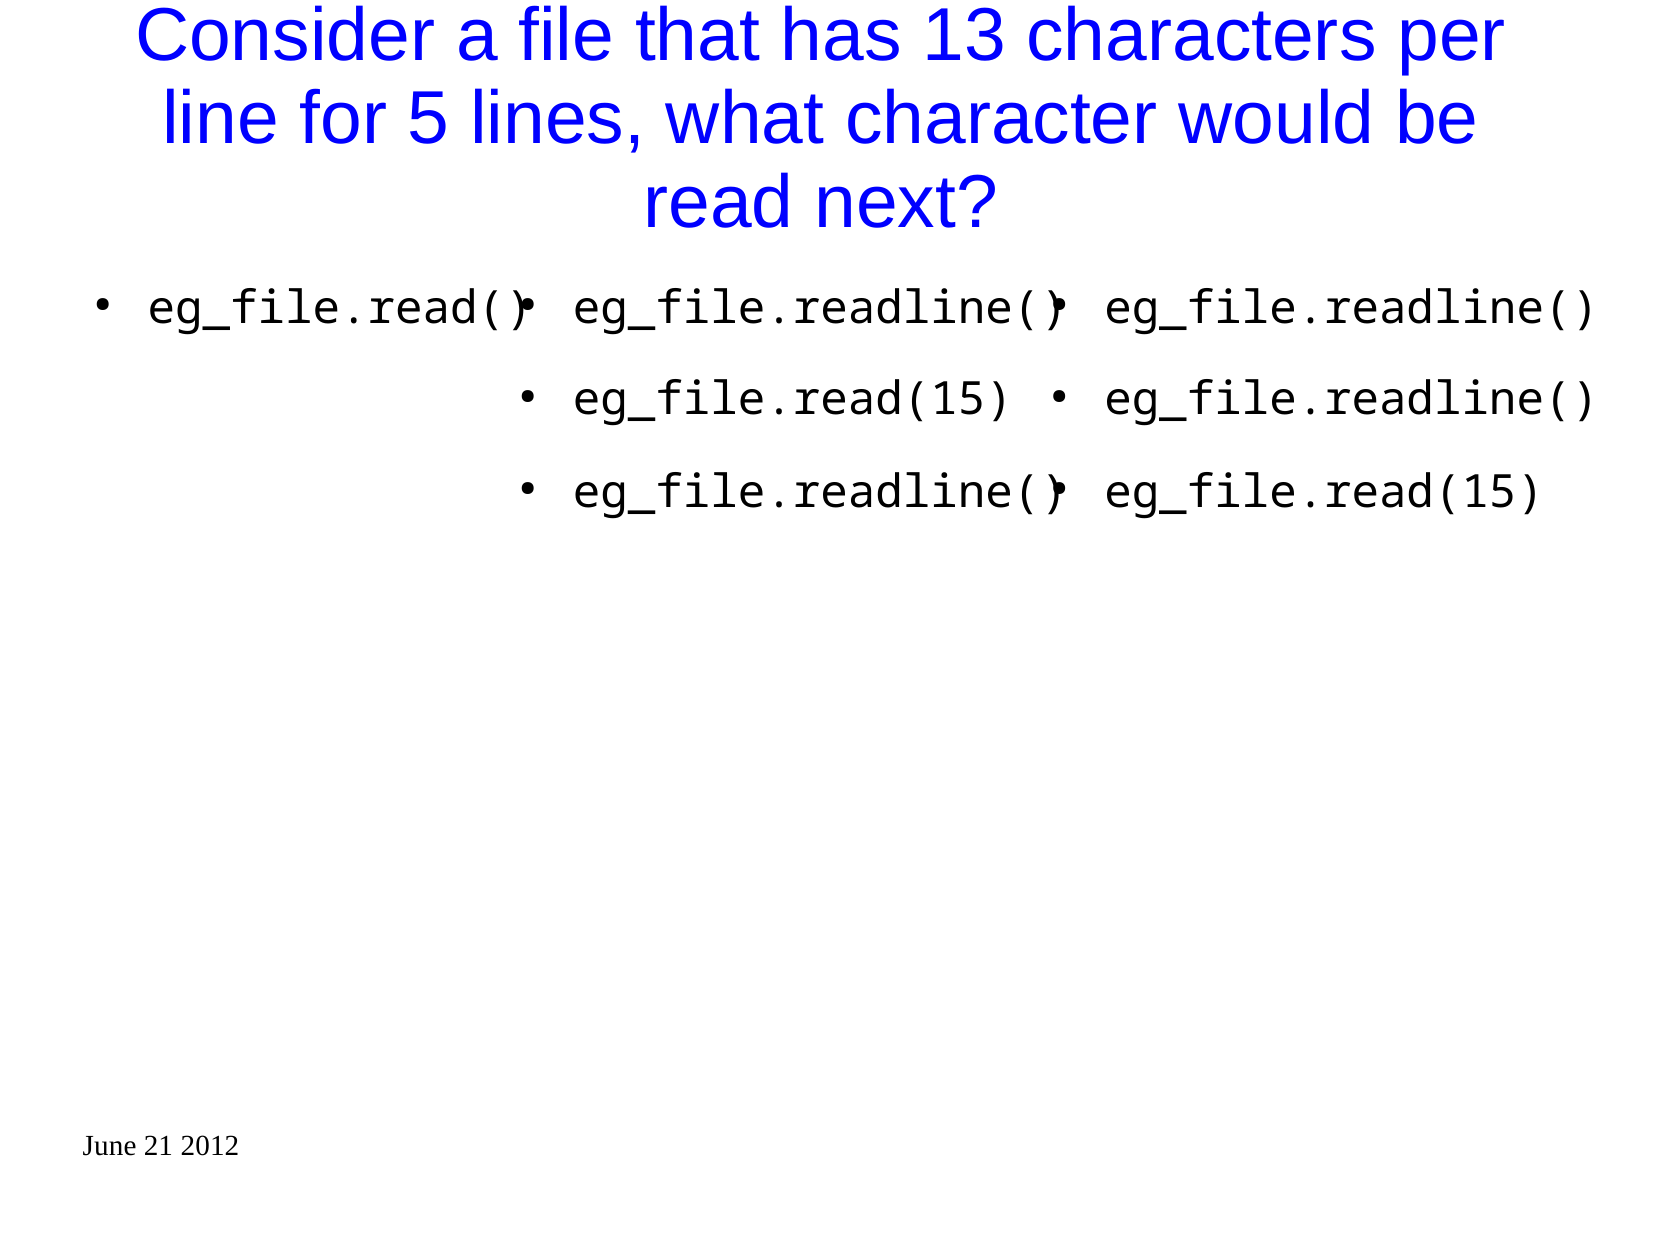

# Consider a file that has 13 characters per line for 5 lines, what character would be read next?
eg_file.read()
eg_file.readline()
eg_file.read(15)
eg_file.readline()
eg_file.readline()
eg_file.readline()
eg_file.read(15)
June 21 2012